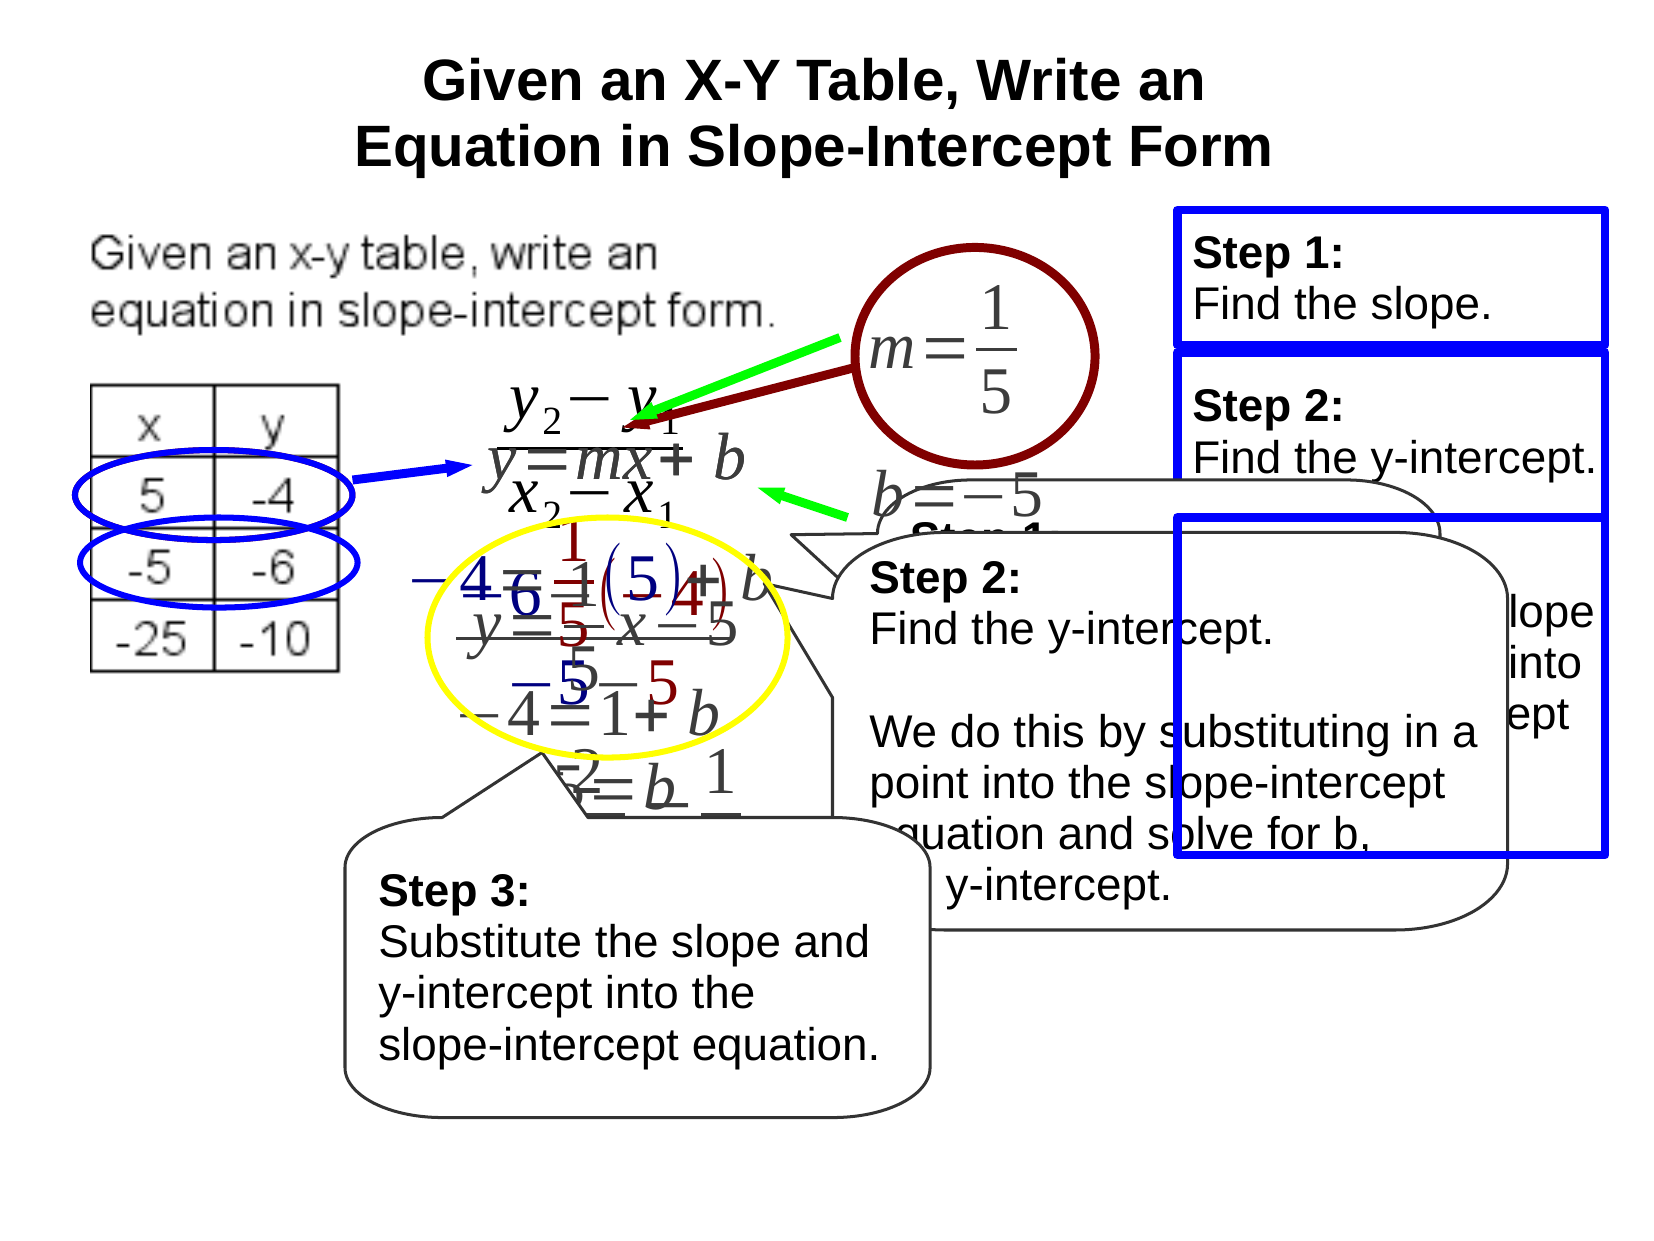

Given an X-Y Table, Write an Equation in Slope-Intercept Form
Step 1:
Find the slope.
Step 2:
Find the y-intercept.
Step 3:
Substitute the slope and y-intercept into the slope-intercept equation.
Step 1:
Find the slope.
We pick two points and
use the slope formula.
Step 2:
Find the y-intercept.
We do this by substituting in a
point into the slope-intercept
equation and solve for b,
the y-intercept.
Step 3:
Substitute the slope and
y-intercept into the
slope-intercept equation.